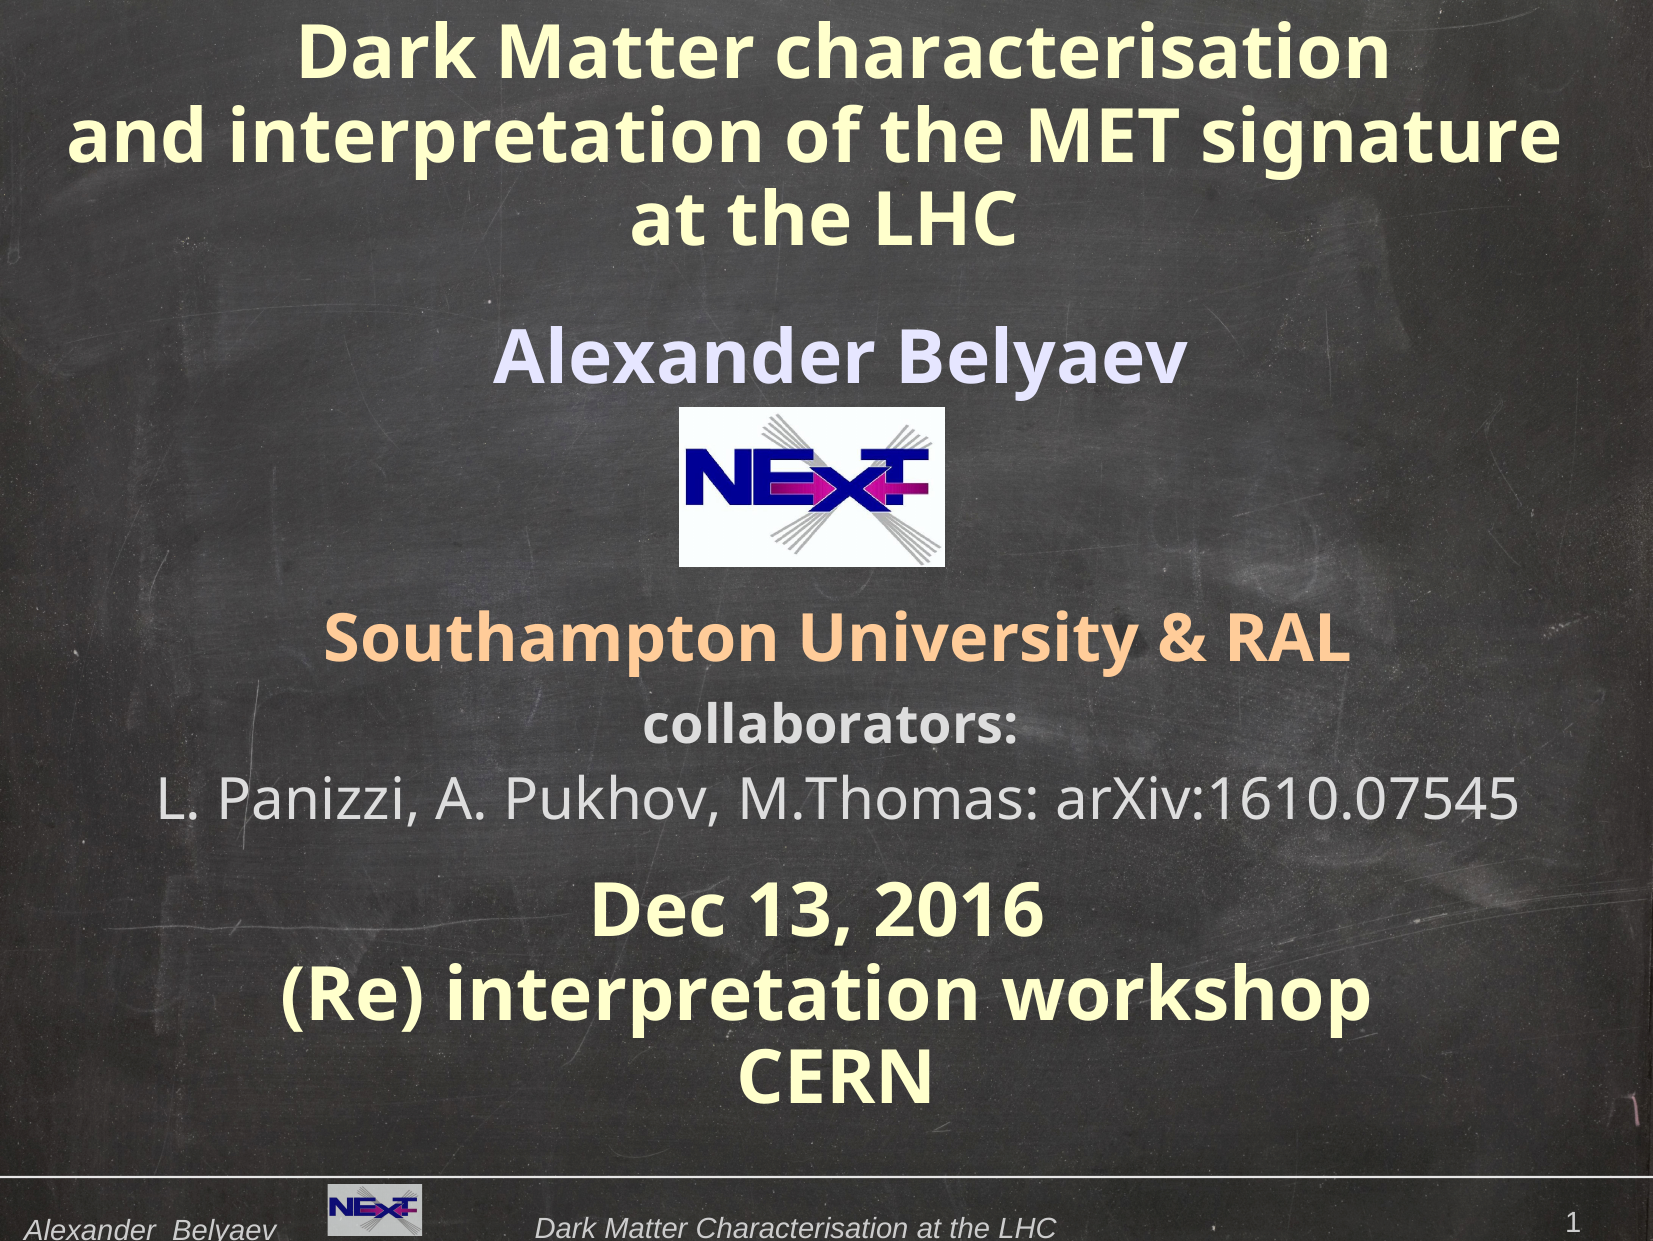

Dark Matter characterisation
and interpretation of the MET signature
at the LHC
Alexander Belyaev
Southampton University & RAL
collaborators:
L. Panizzi, A. Pukhov, M.Thomas: arXiv:1610.07545
Dec 13, 2016
(Re) interpretation workshop
 CERN
 Collider phenomenology with CalcHEP
 Collider phenomenology with CalcHEP